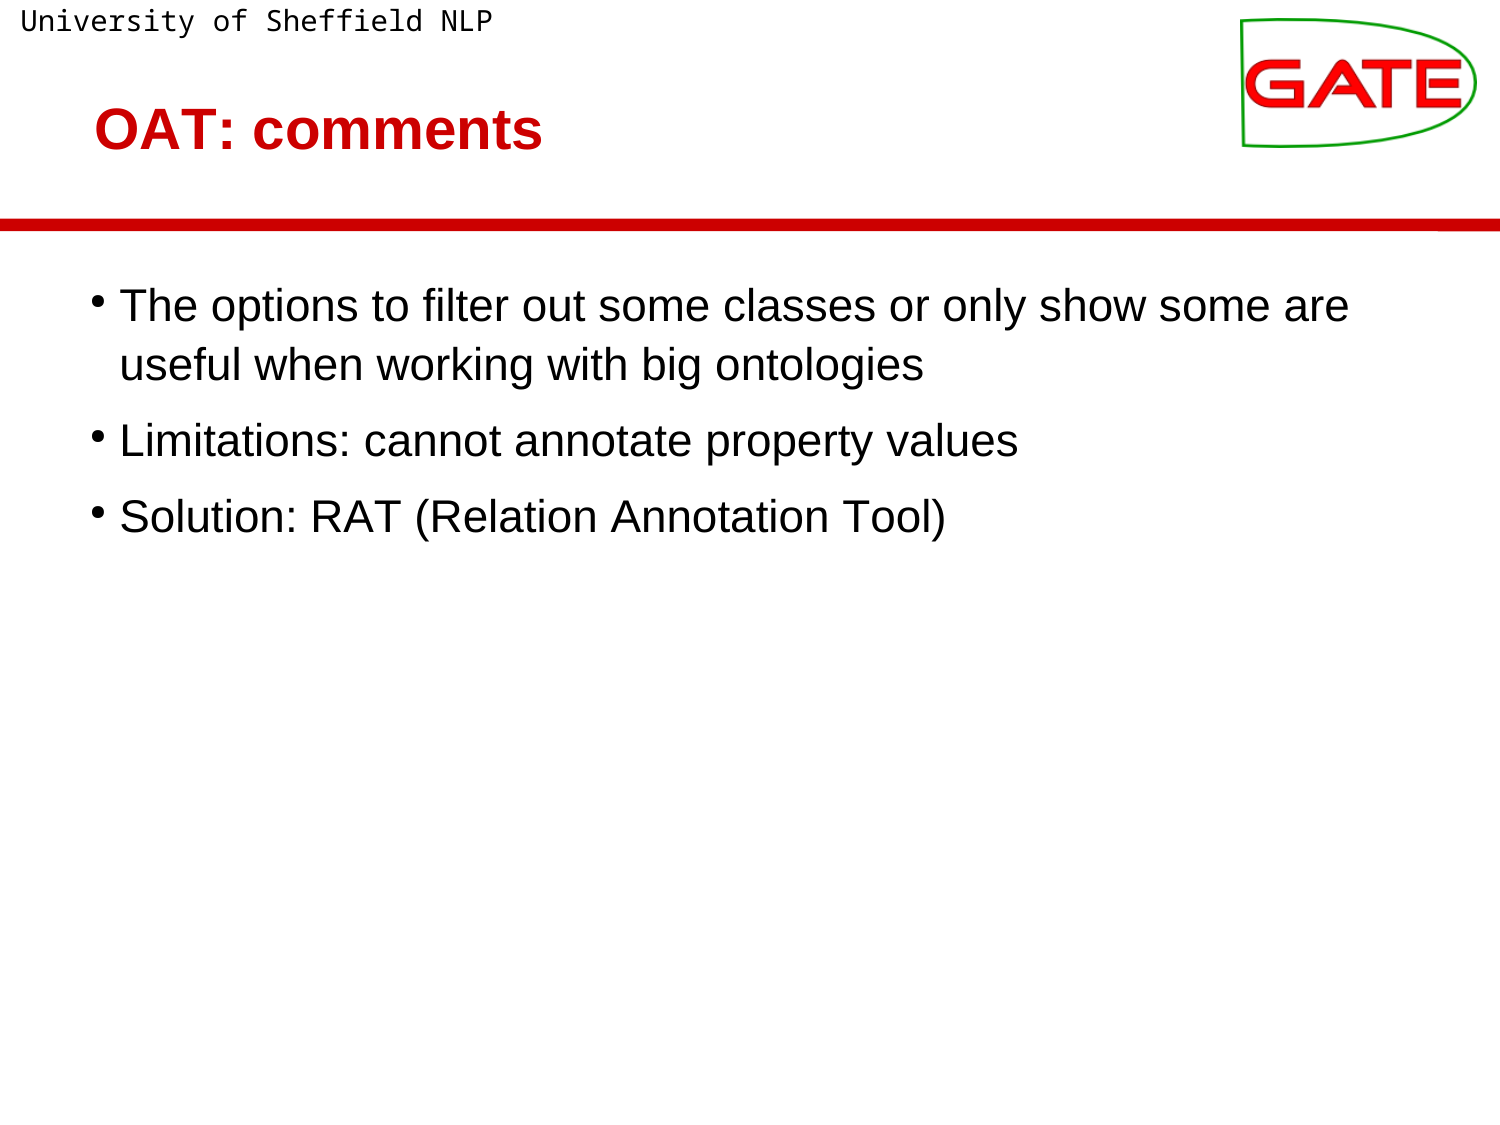

# OAT: comments
The options to filter out some classes or only show some are useful when working with big ontologies
Limitations: cannot annotate property values
Solution: RAT (Relation Annotation Tool)